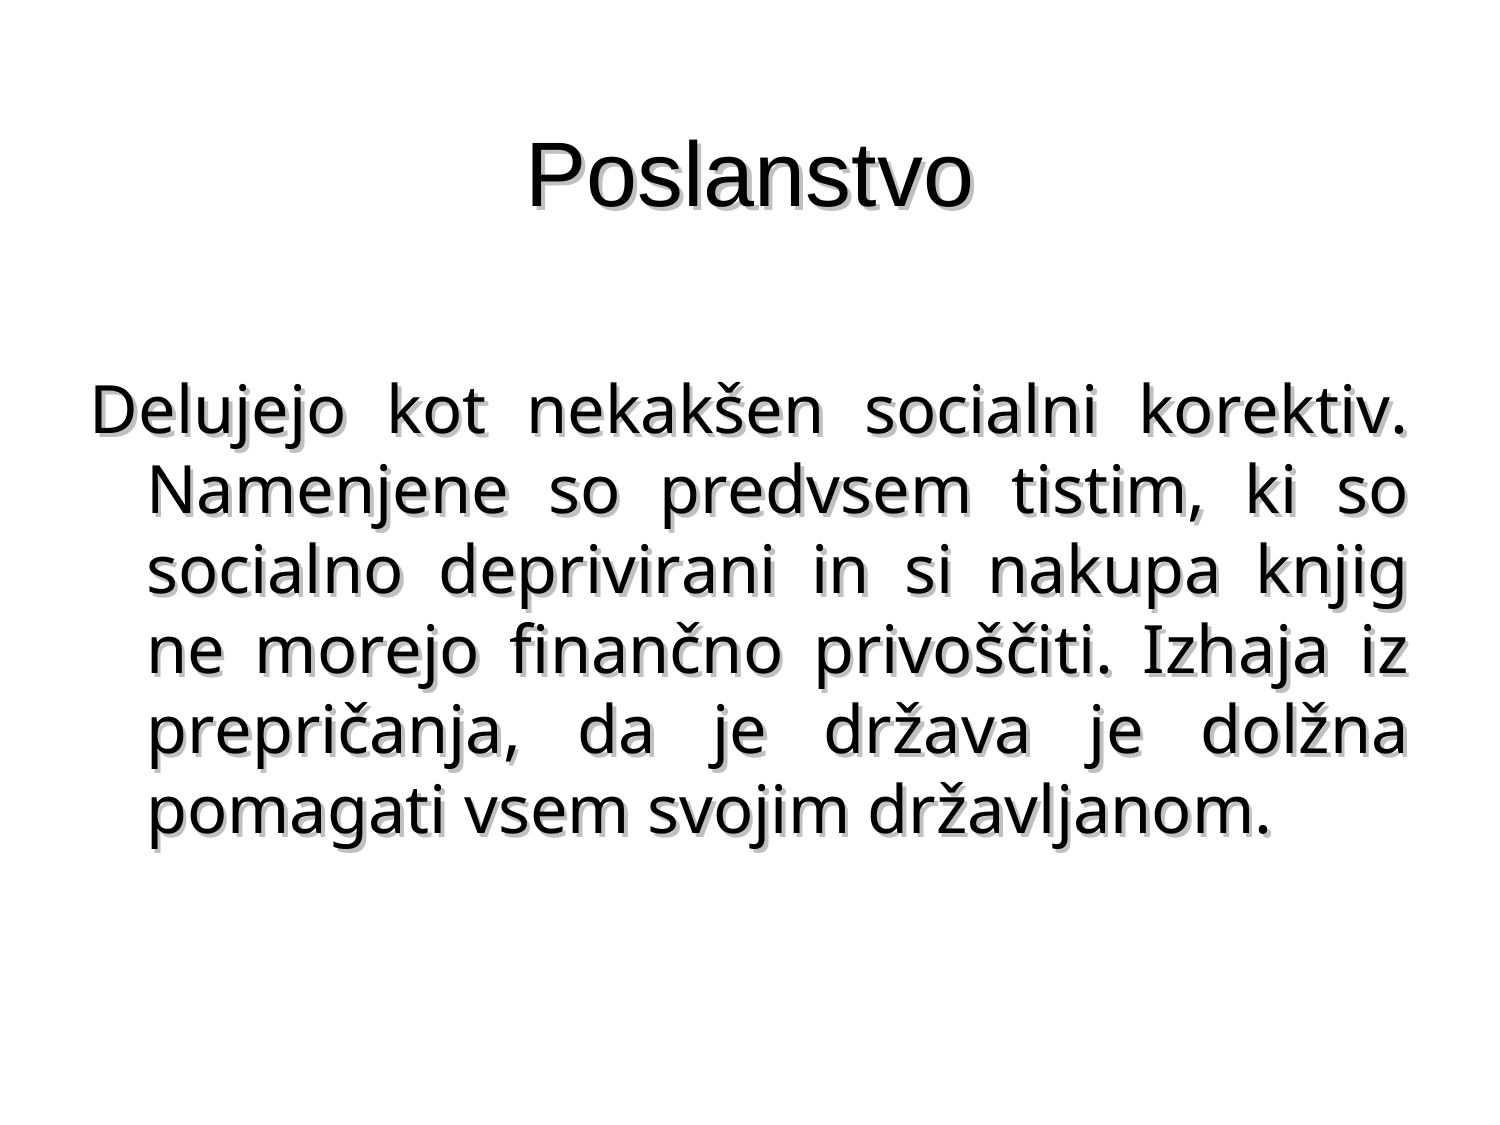

# Poslanstvo
Delujejo kot nekakšen socialni korektiv. Namenjene so predvsem tistim, ki so socialno deprivirani in si nakupa knjig ne morejo finančno privoščiti. Izhaja iz prepričanja, da je država je dolžna pomagati vsem svojim državljanom.
10
Oddelek za bibliotekarstvo, informacijsko znanost in knjigarstvo, Filozofska fakulteta